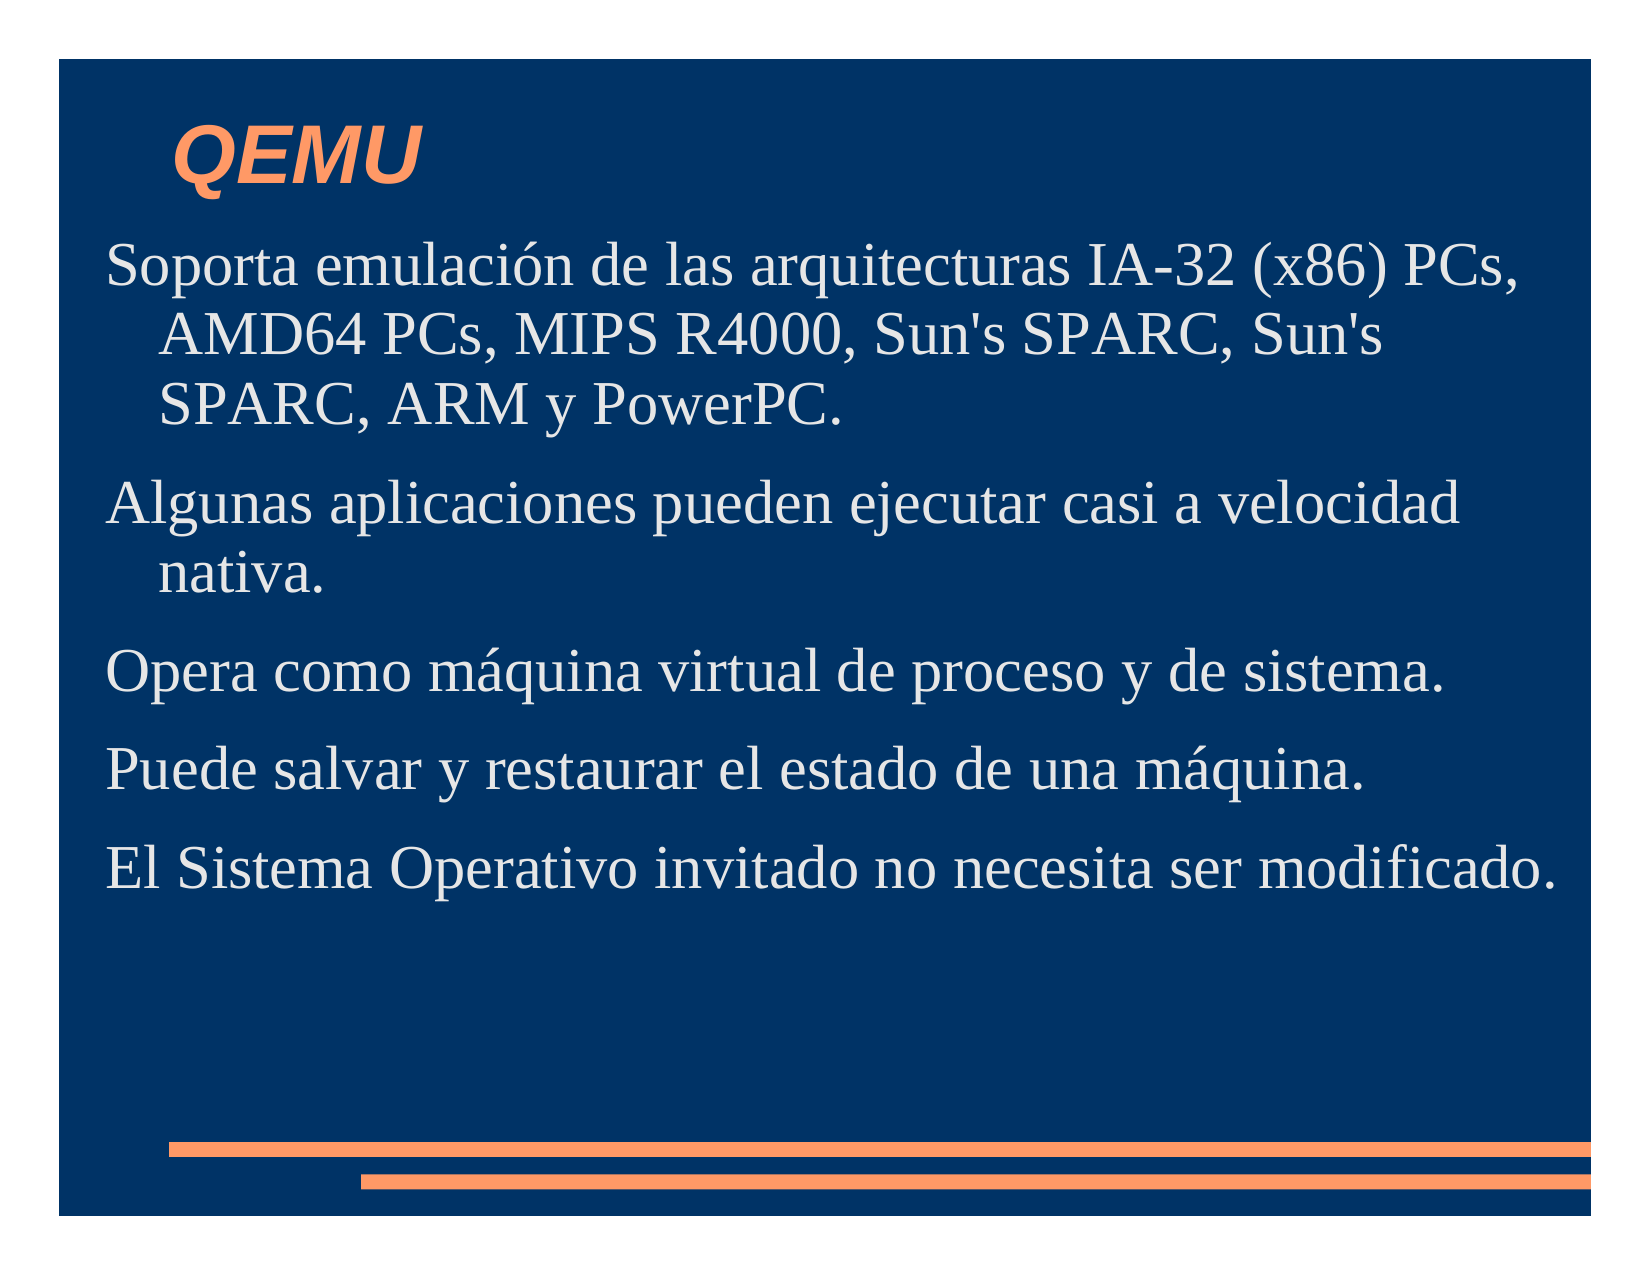

# QEMU
Soporta emulación de las arquitecturas IA-32 (x86) PCs, AMD64 PCs, MIPS R4000, Sun's SPARC, Sun's SPARC, ARM y PowerPC.
Algunas aplicaciones pueden ejecutar casi a velocidad nativa.
Opera como máquina virtual de proceso y de sistema.
Puede salvar y restaurar el estado de una máquina.
El Sistema Operativo invitado no necesita ser modificado.